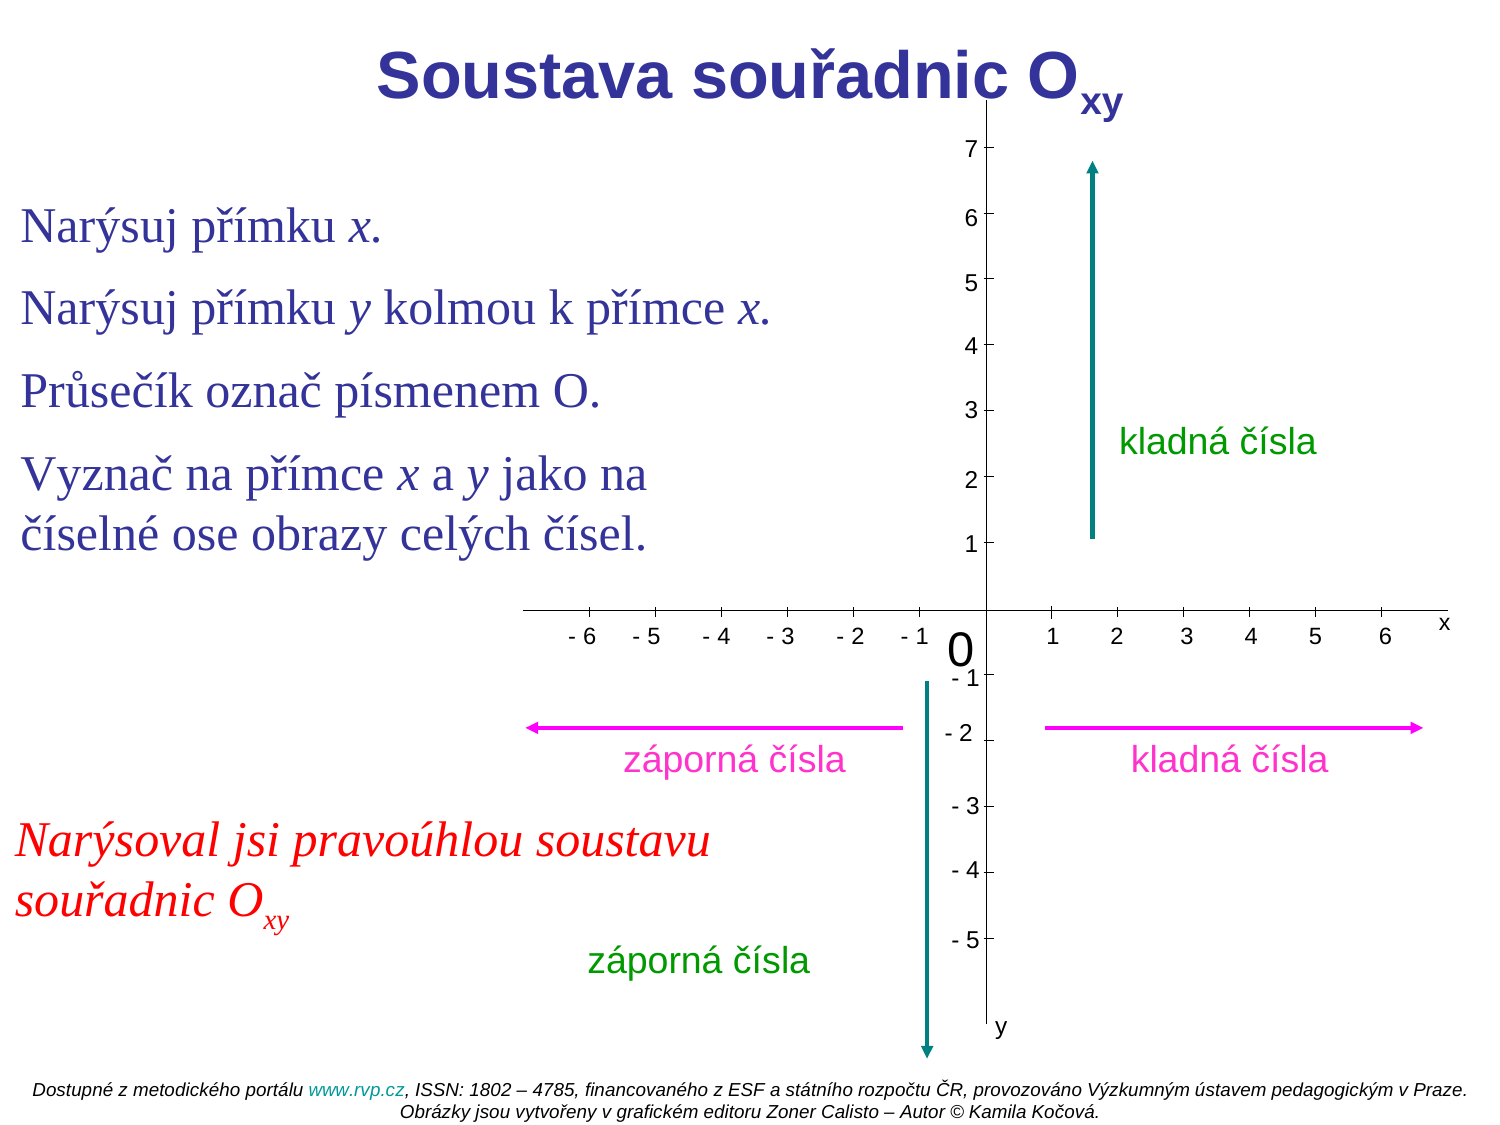

Soustava souřadnic Oxy
Narýsuj přímku x.
Narýsuj přímku y kolmou k přímce x.
Průsečík označ písmenem O.
kladná čísla
Vyznač na přímce x a y jako na číselné ose obrazy celých čísel.
záporná čísla
kladná čísla
Narýsoval jsi pravoúhlou soustavu souřadnic Oxy
záporná čísla
Dostupné z metodického portálu www.rvp.cz, ISSN: 1802 – 4785, financovaného z ESF a státního rozpočtu ČR, provozováno Výzkumným ústavem pedagogickým v Praze. Obrázky jsou vytvořeny v grafickém editoru Zoner Calisto – Autor © Kamila Kočová.